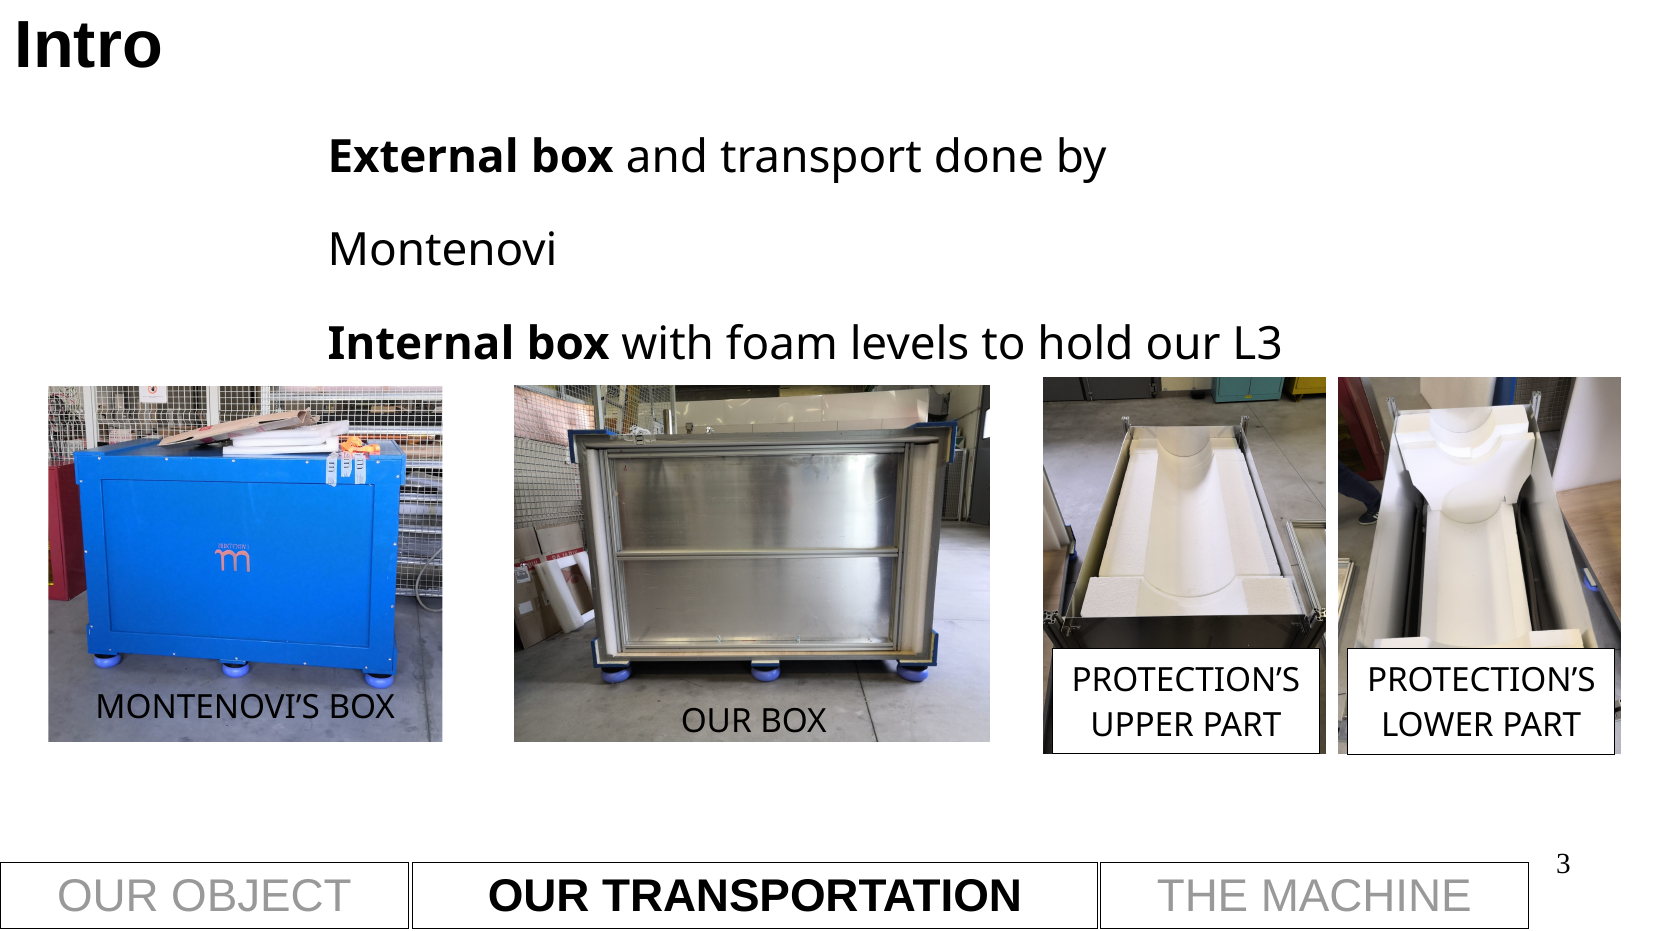

Intro
External box and transport done by Montenovi
Internal box with foam levels to hold our L3
PROTECTION’S UPPER PART
PROTECTION’S LOWER PART
MONTENOVI’S BOX
OUR BOX
3
OUR OBJECT
OUR TRANSPORTATION
THE MACHINE